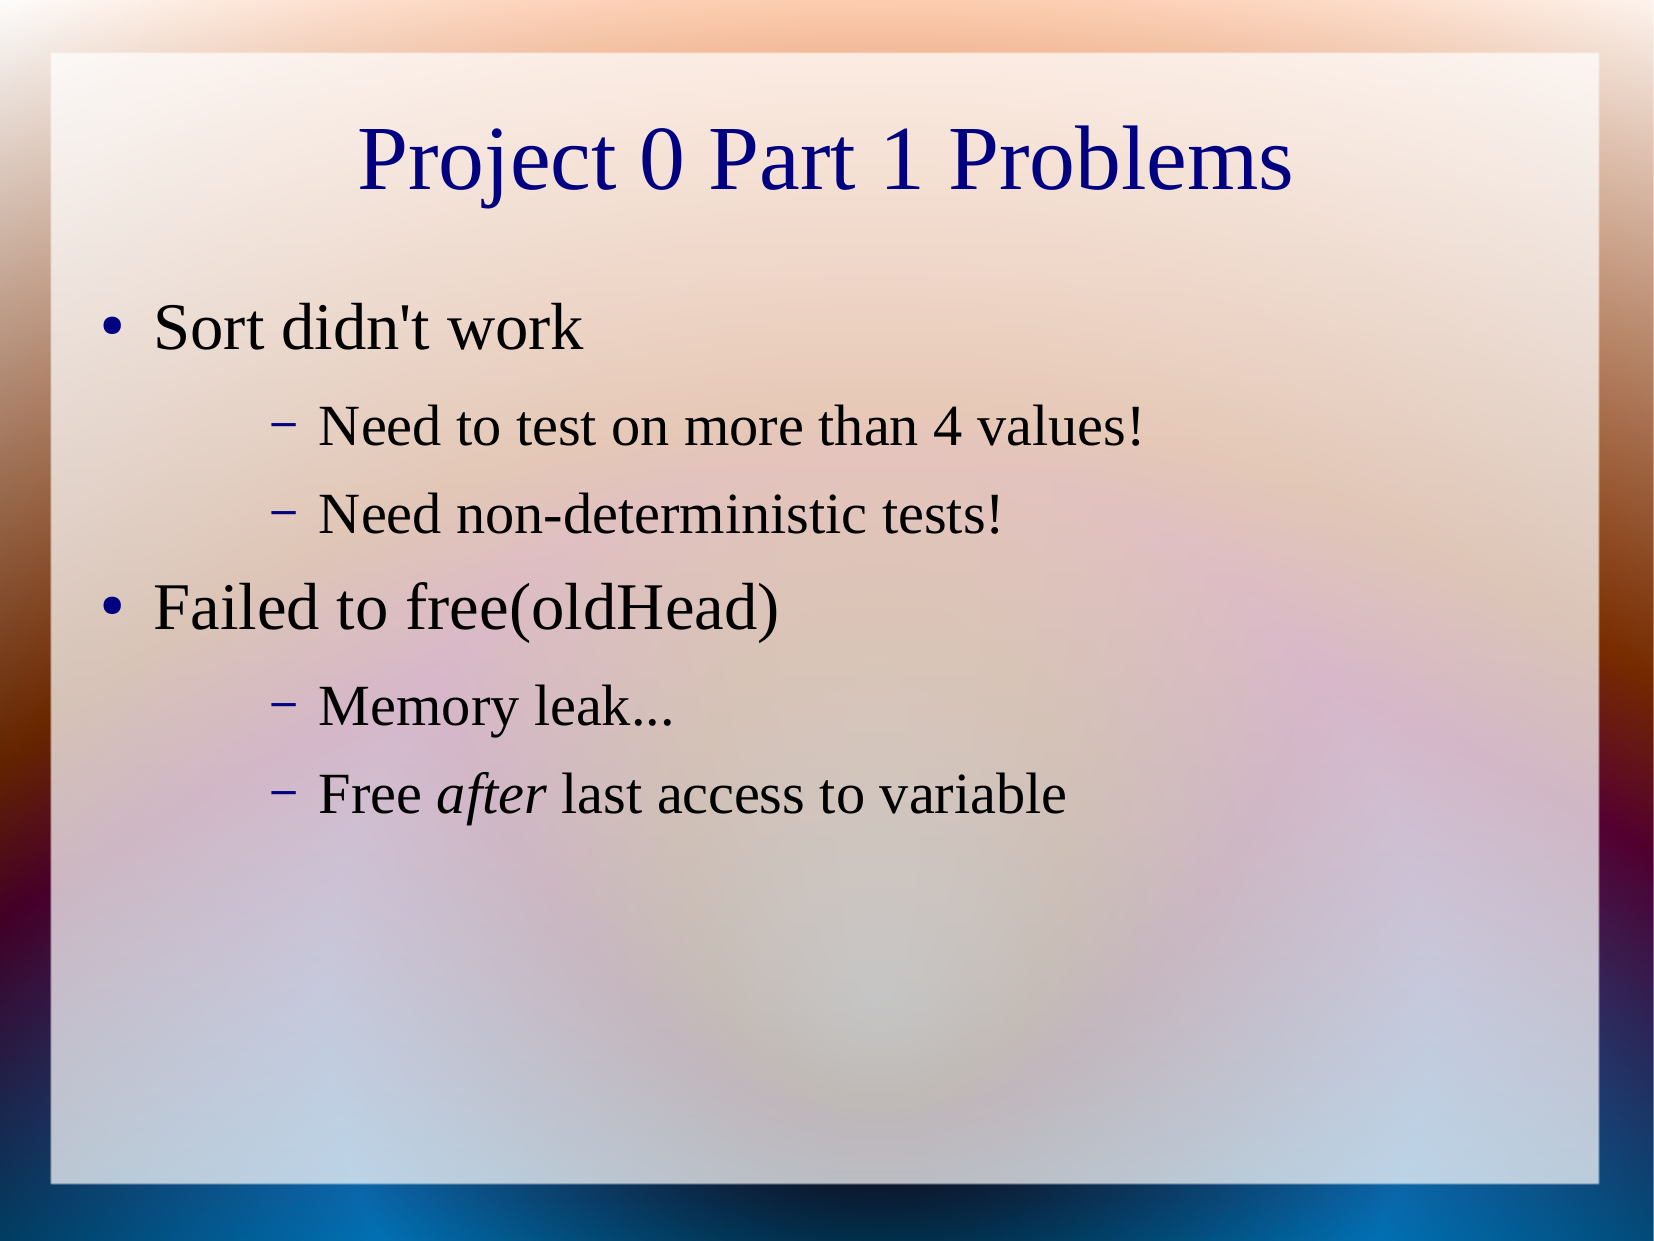

# Project 0 Part 1 Problems
Sort didn't work
Need to test on more than 4 values!
Need non-deterministic tests!
Failed to free(oldHead)
Memory leak...
Free after last access to variable